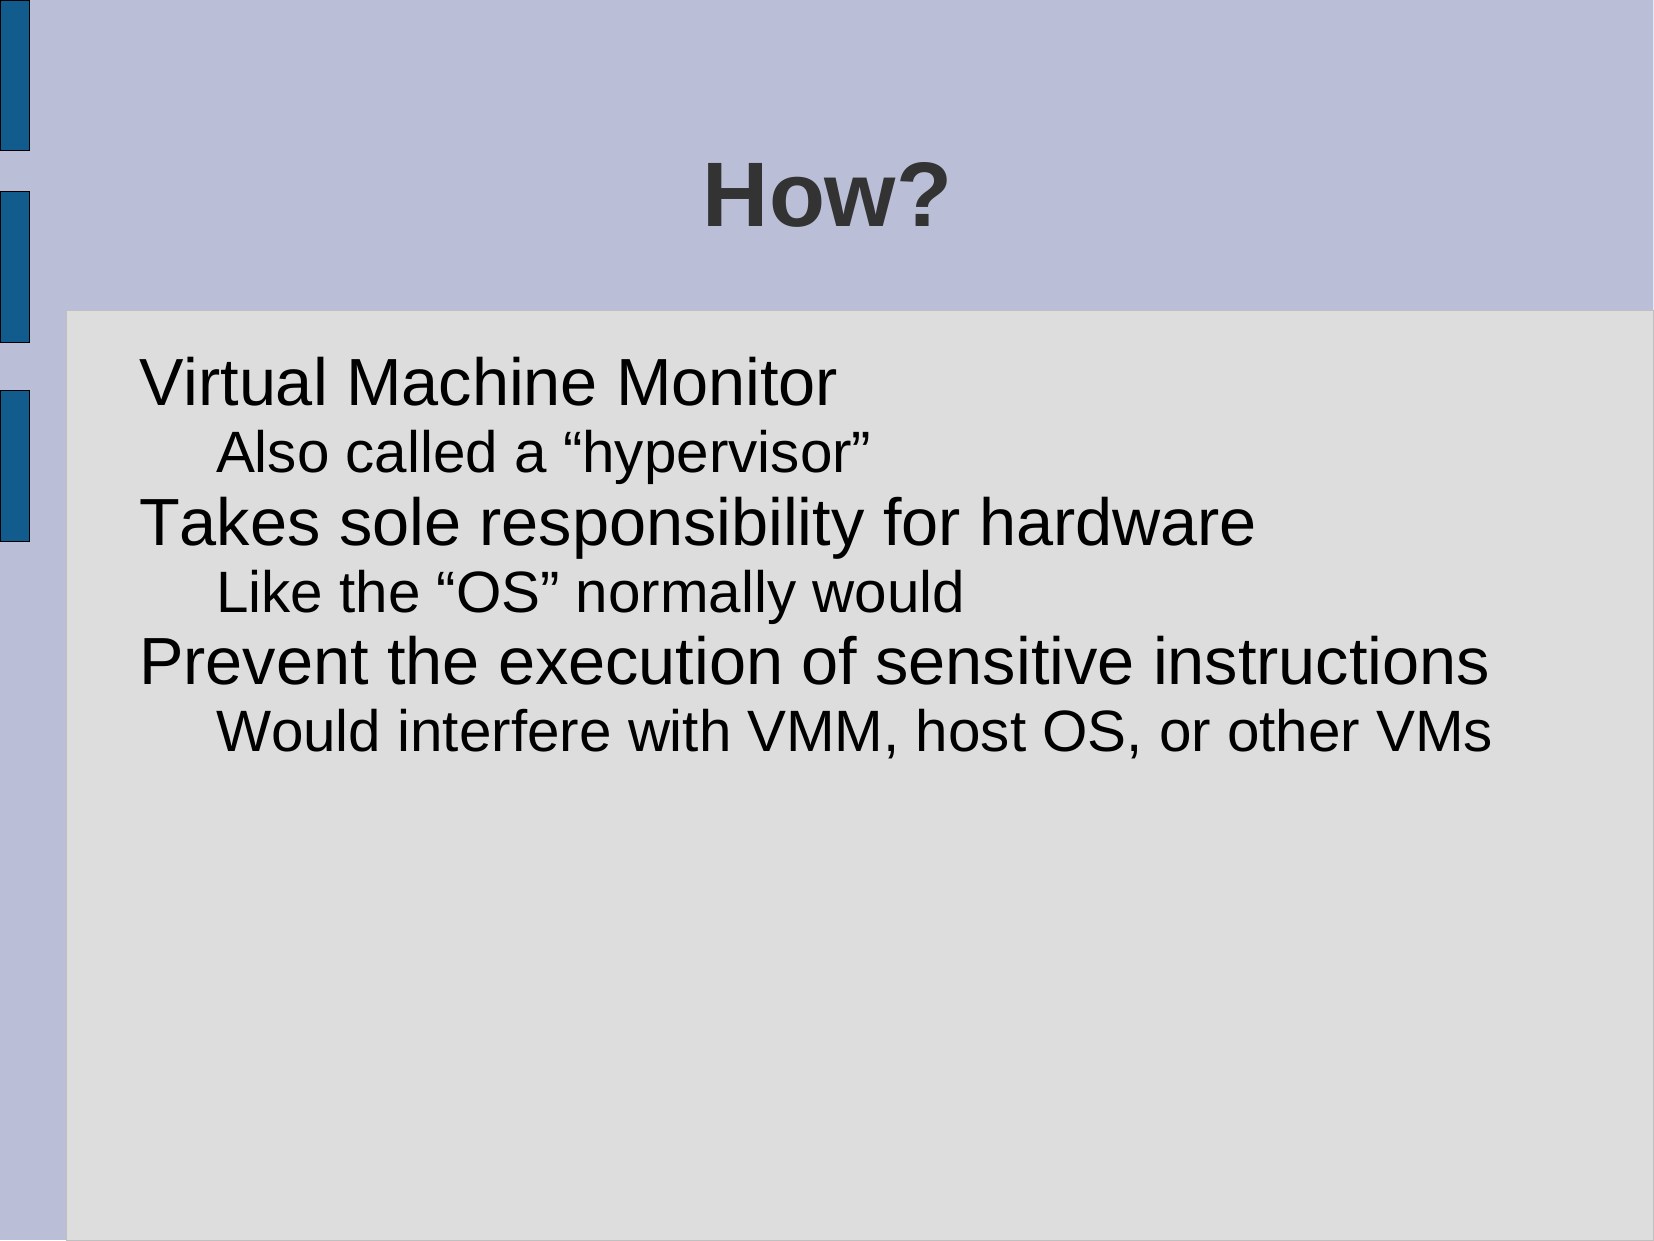

# How?
Virtual Machine Monitor
Also called a “hypervisor”
Takes sole responsibility for hardware
Like the “OS” normally would
Prevent the execution of sensitive instructions
Would interfere with VMM, host OS, or other VMs